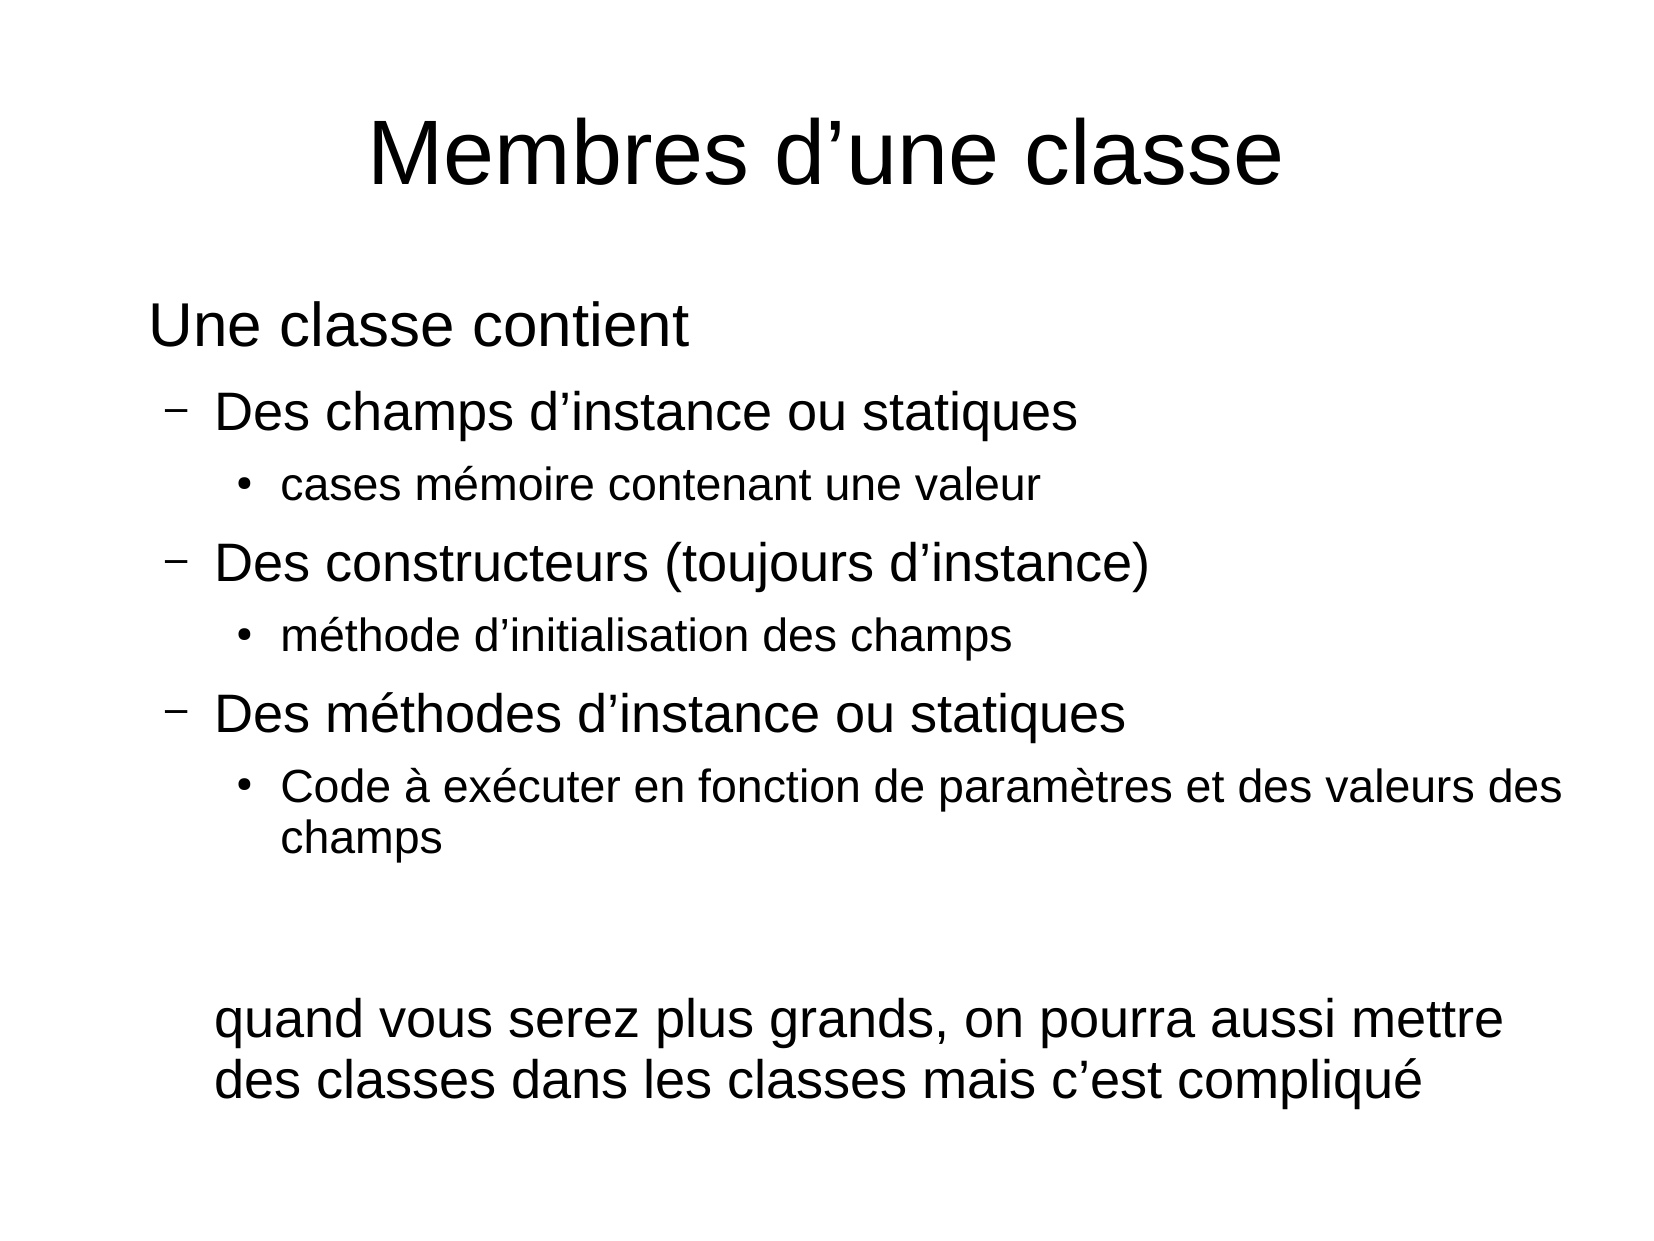

# Membres d’une classe
Une classe contient
Des champs d’instance ou statiques
cases mémoire contenant une valeur
Des constructeurs (toujours d’instance)
méthode d’initialisation des champs
Des méthodes d’instance ou statiques
Code à exécuter en fonction de paramètres et des valeurs des champs
quand vous serez plus grands, on pourra aussi mettre des classes dans les classes mais c’est compliqué